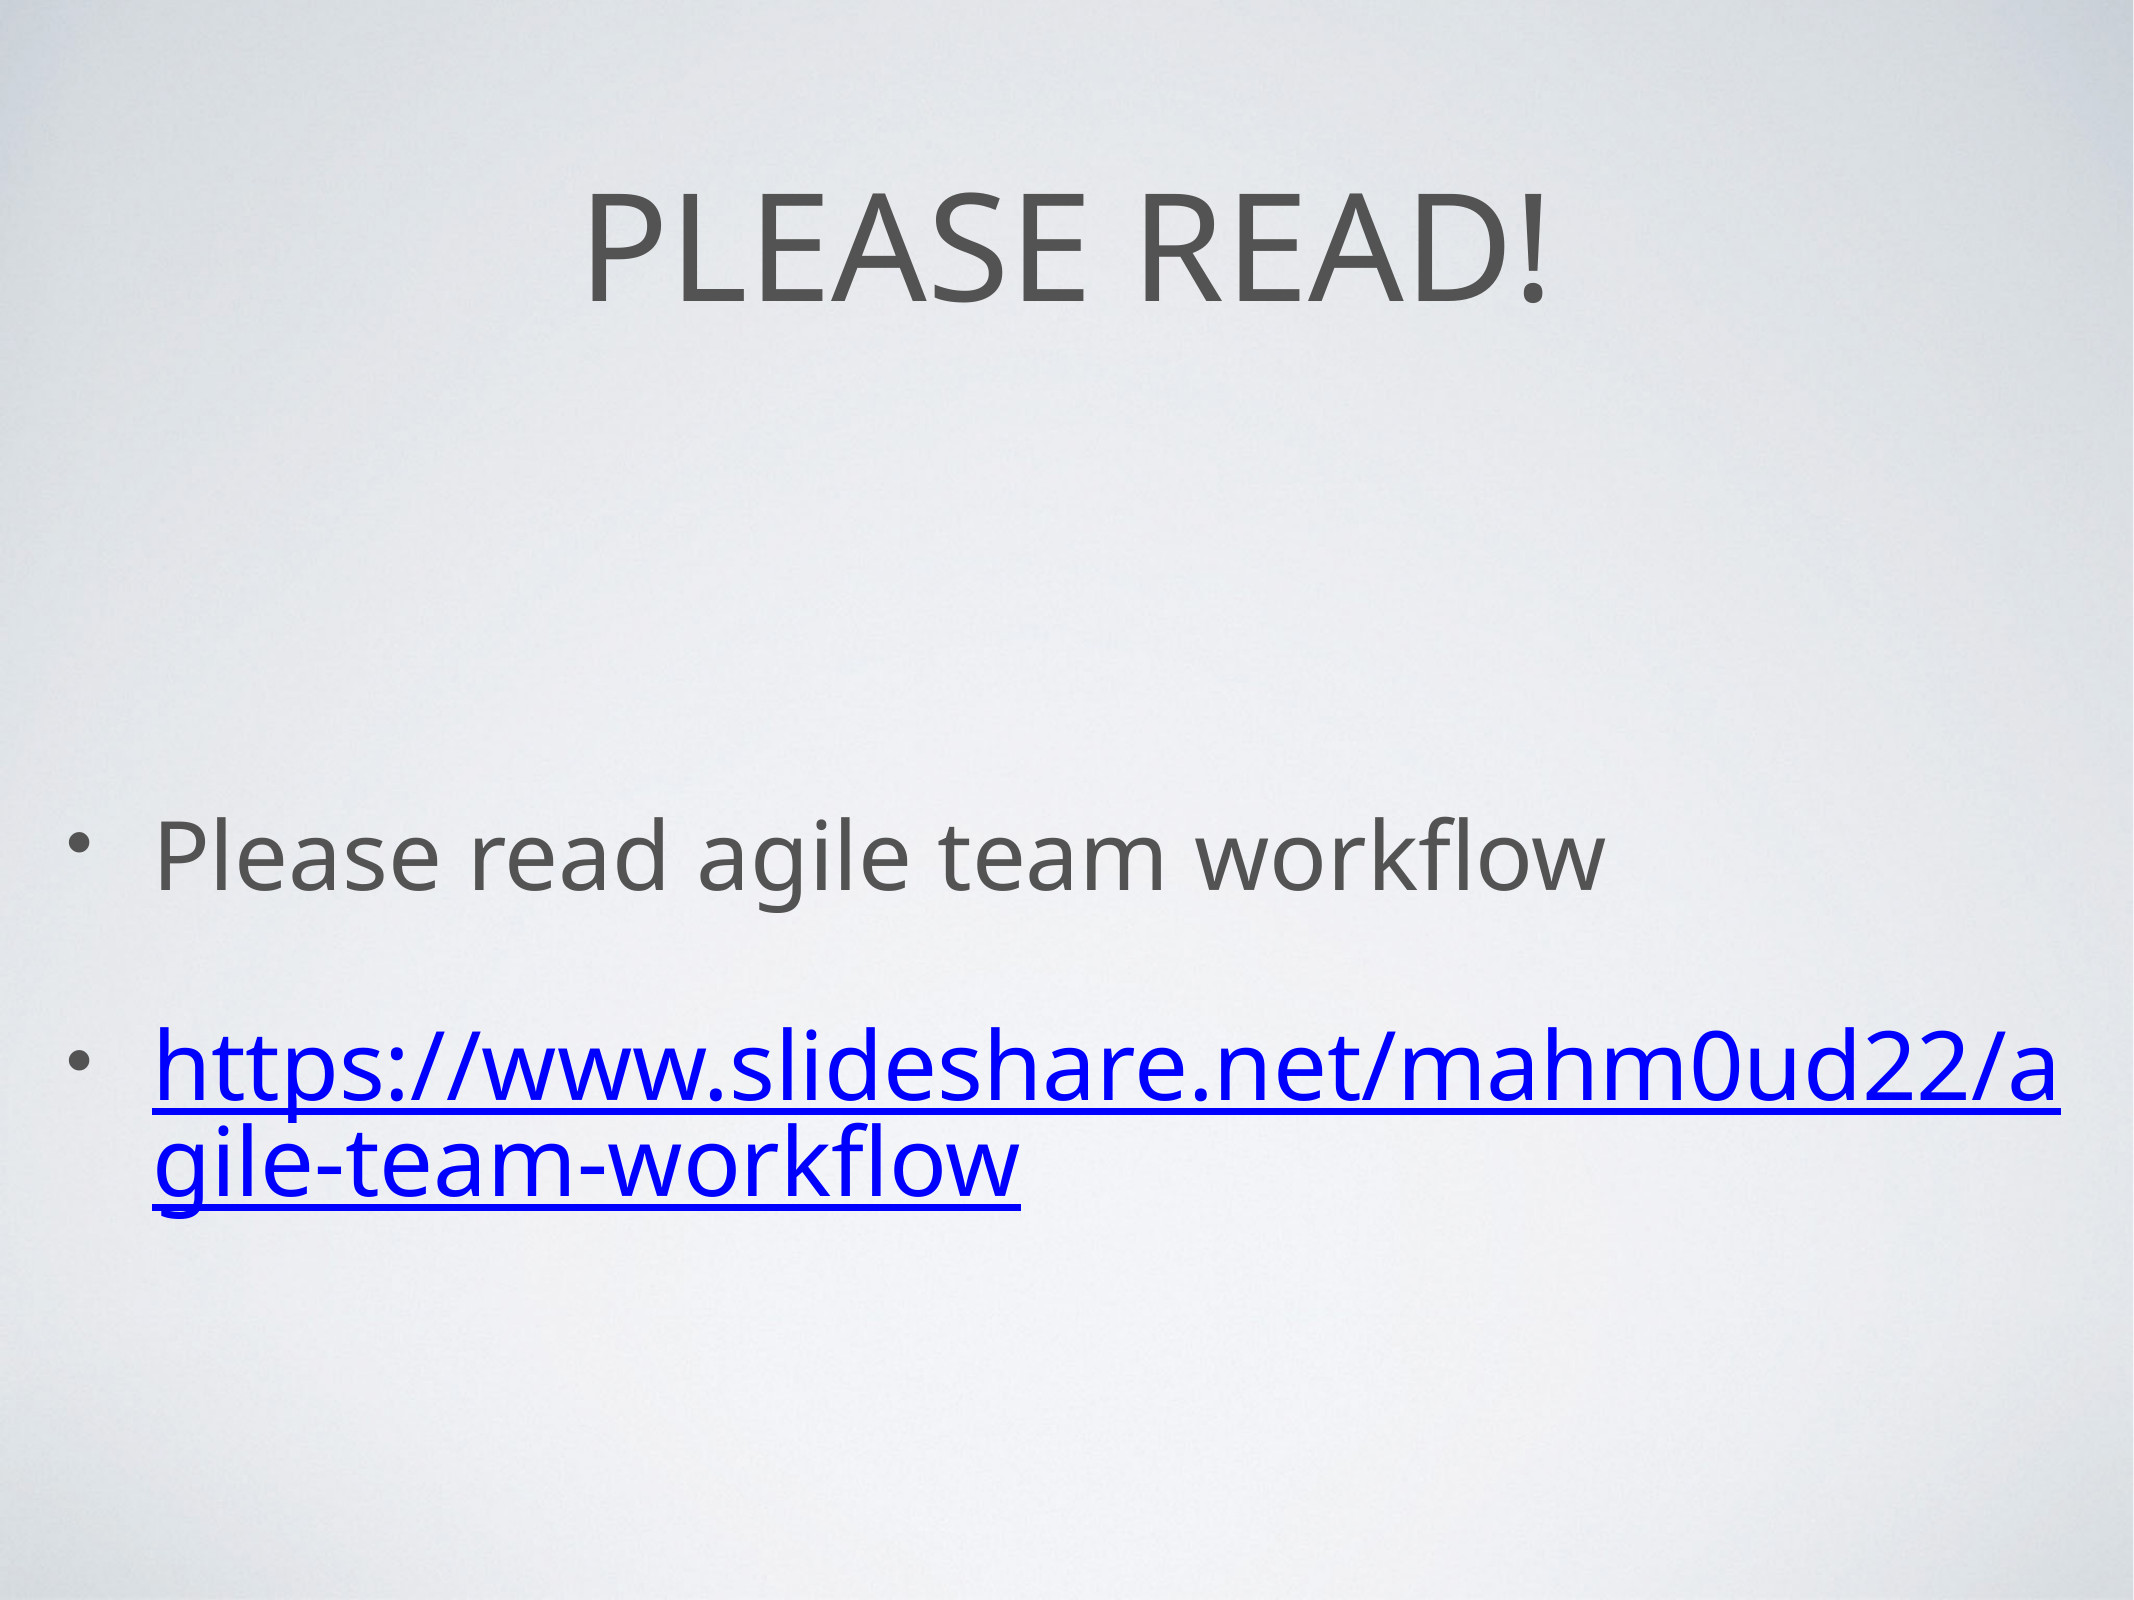

# Please read!
Please read agile team workflow
https://www.slideshare.net/mahm0ud22/agile-team-workflow